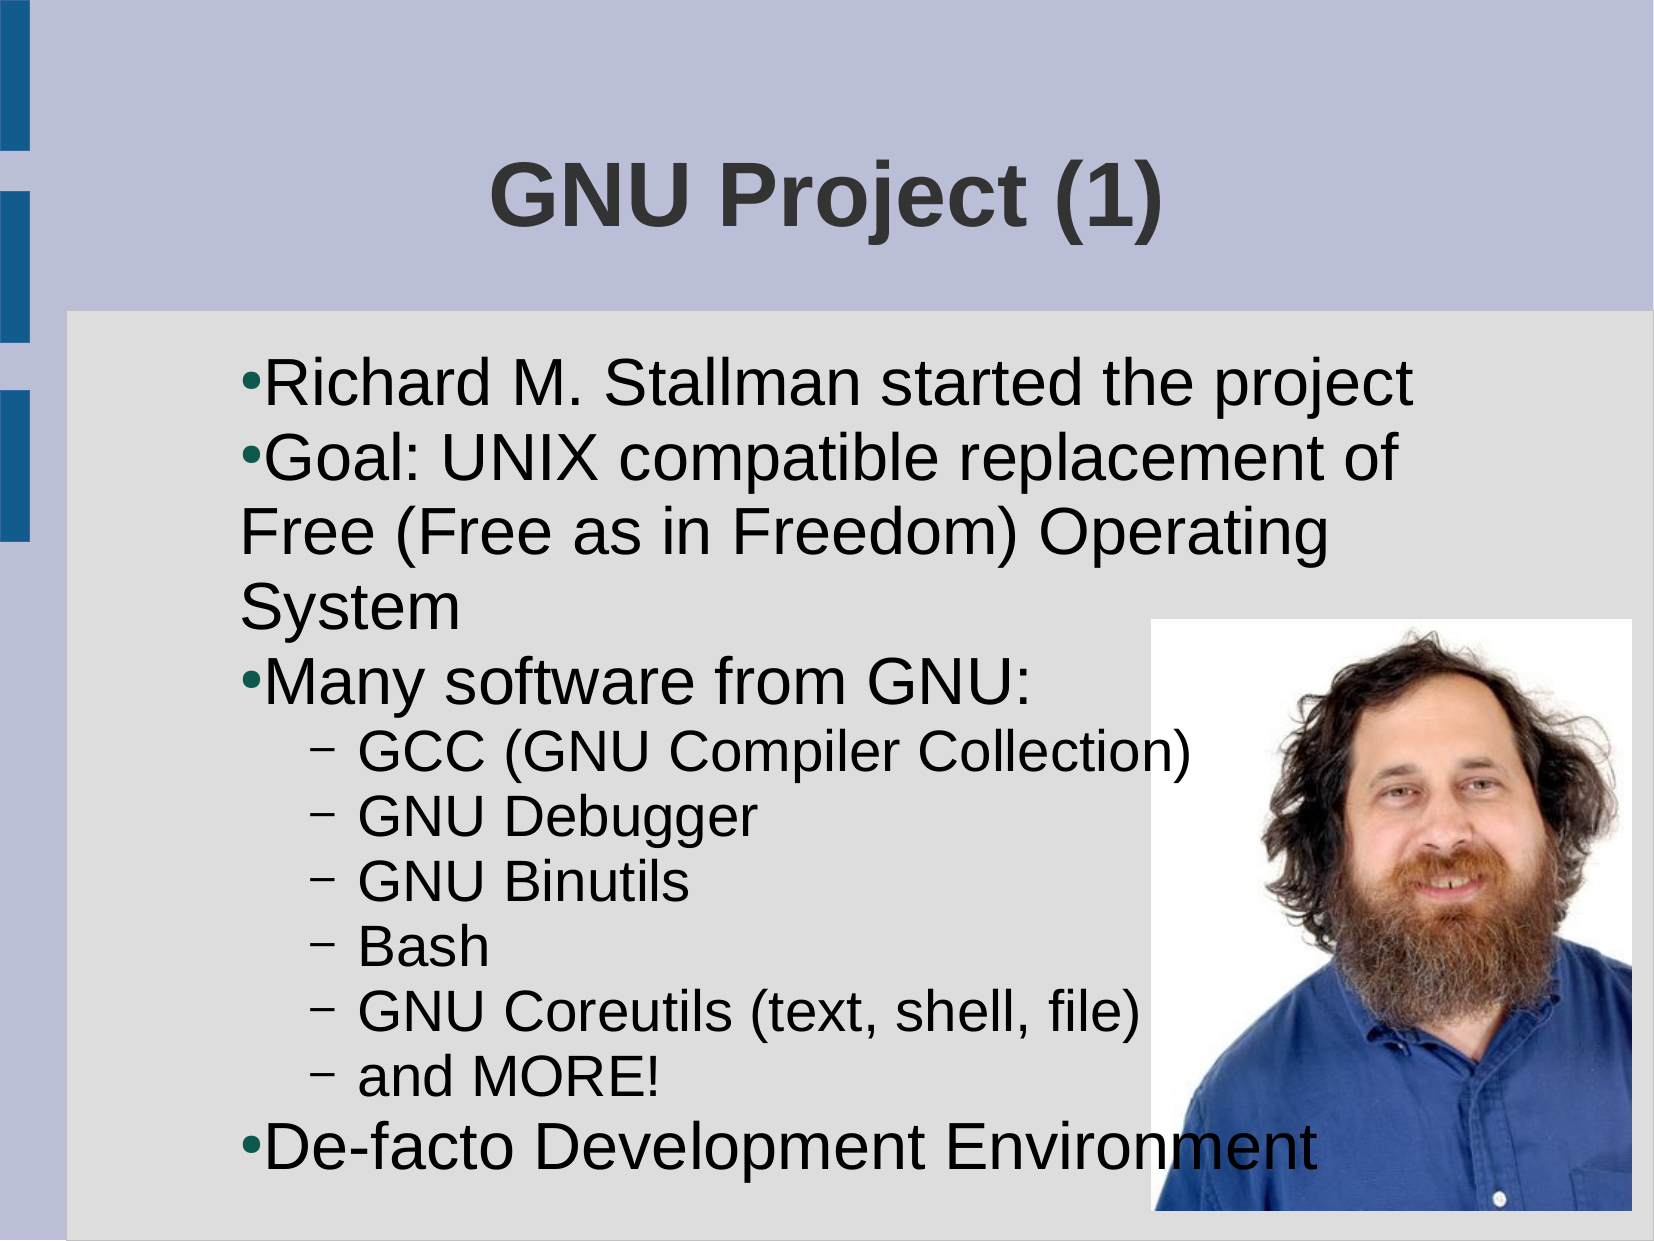

# GNU Project (1)
Richard M. Stallman started the project
Goal: UNIX compatible replacement of Free (Free as in Freedom) Operating System
Many software from GNU:
GCC (GNU Compiler Collection)
GNU Debugger
GNU Binutils
Bash
GNU Coreutils (text, shell, file)
and MORE!
De-facto Development Environment